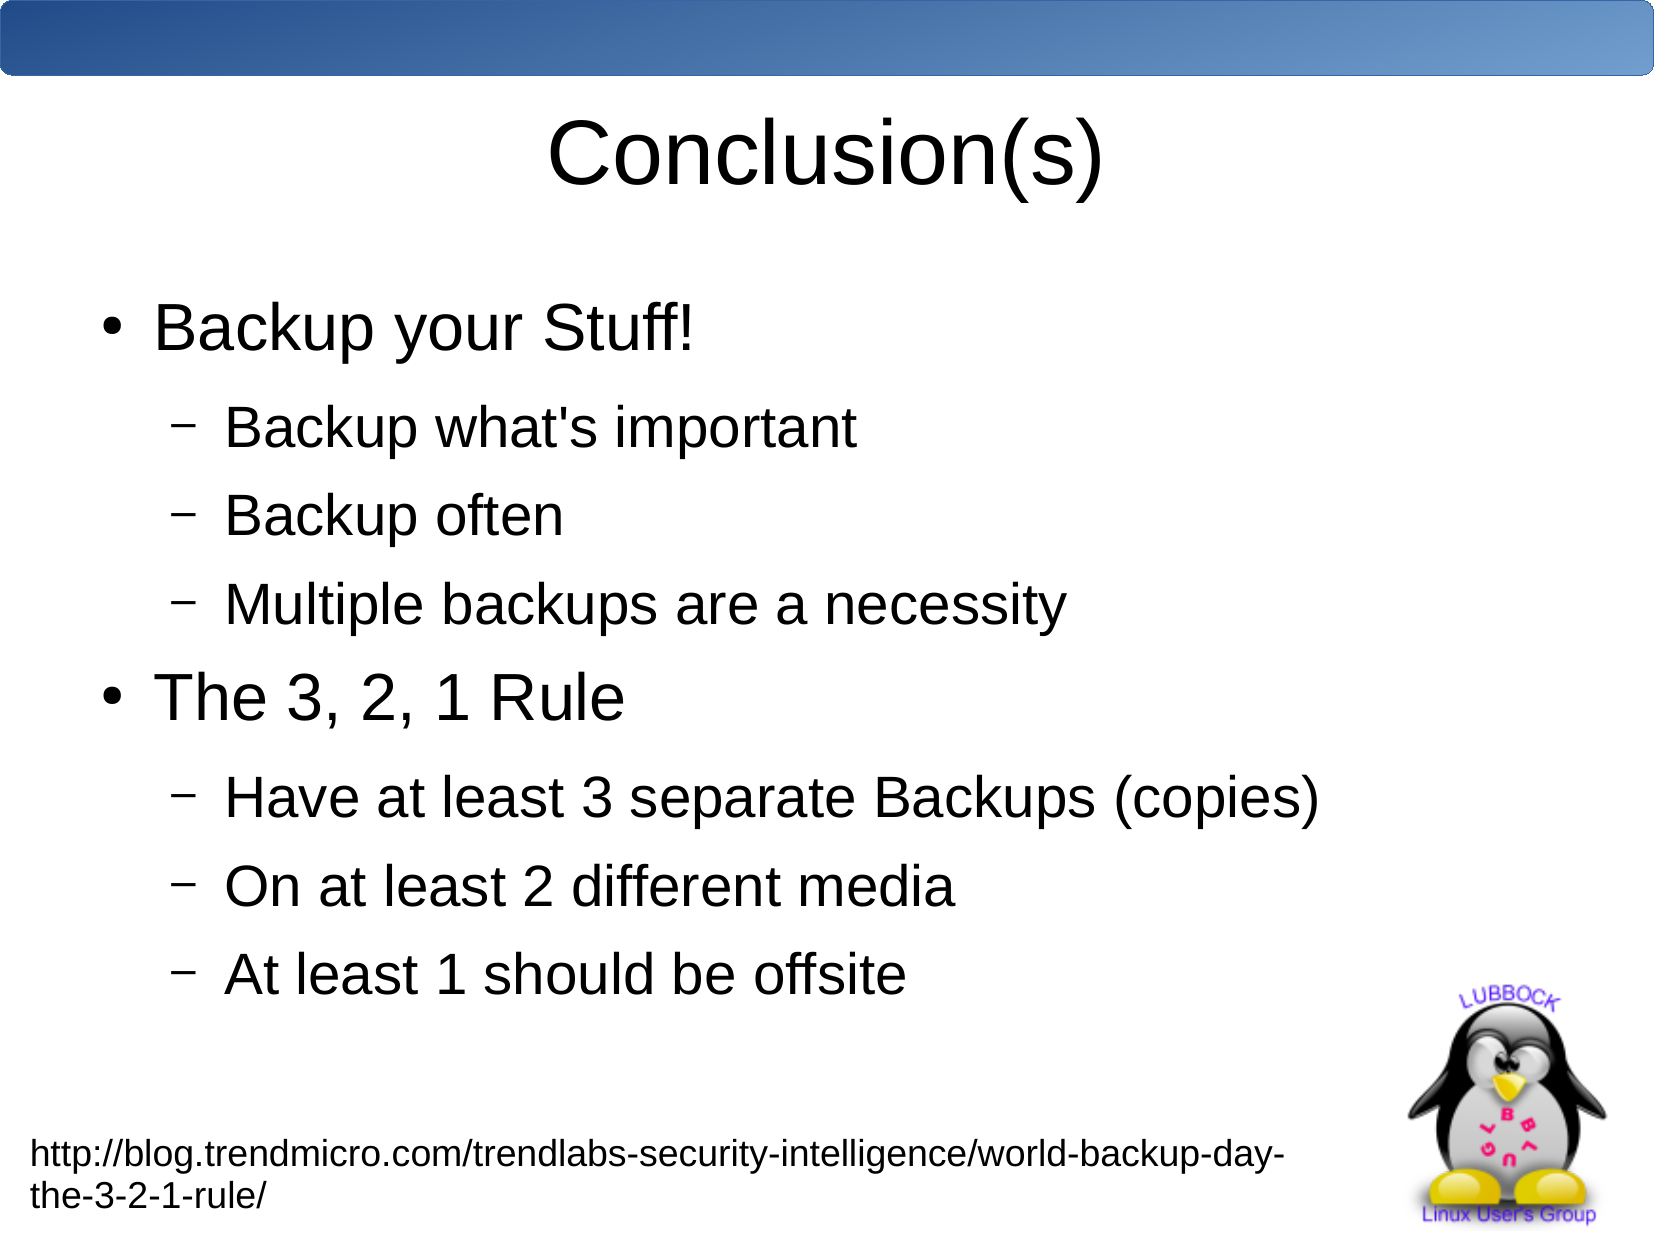

# Conclusion(s)
Backup your Stuff!
Backup what's important
Backup often
Multiple backups are a necessity
The 3, 2, 1 Rule
Have at least 3 separate Backups (copies)
On at least 2 different media
At least 1 should be offsite
http://blog.trendmicro.com/trendlabs-security-intelligence/world-backup-day-the-3-2-1-rule/